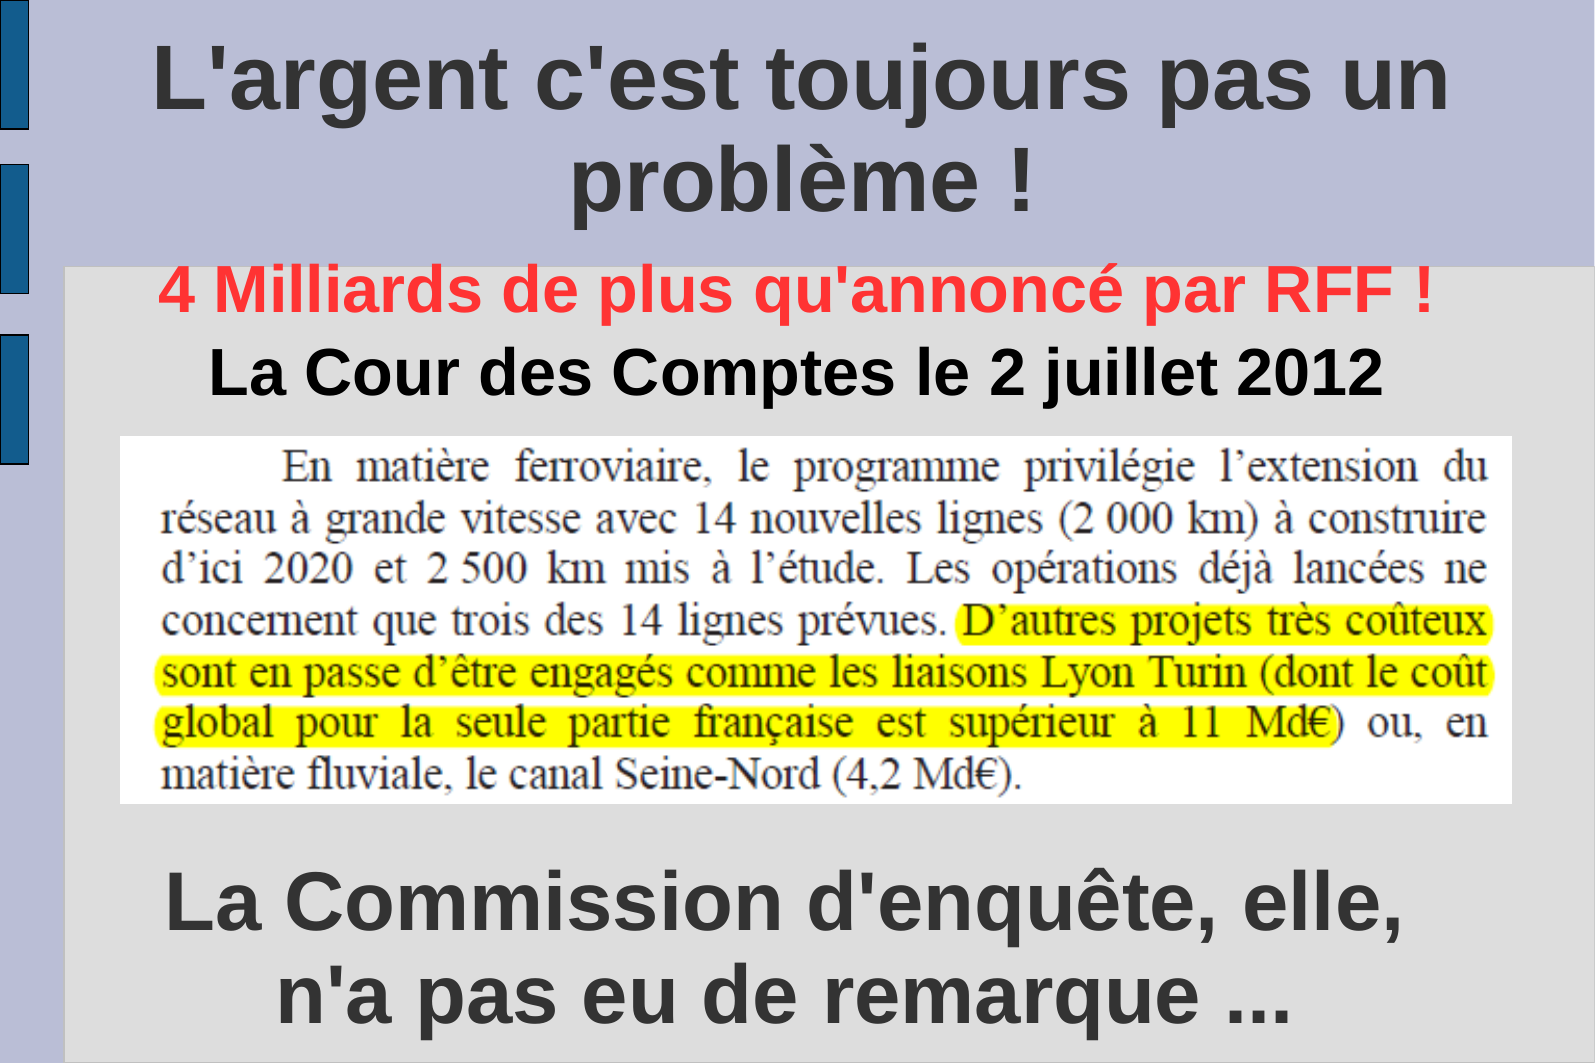

L'argent c'est toujours pas un problème !
4 Milliards de plus qu'annoncé par RFF !
La Cour des Comptes le 2 juillet 2012
La Commission d'enquête, elle,
n'a pas eu de remarque ...